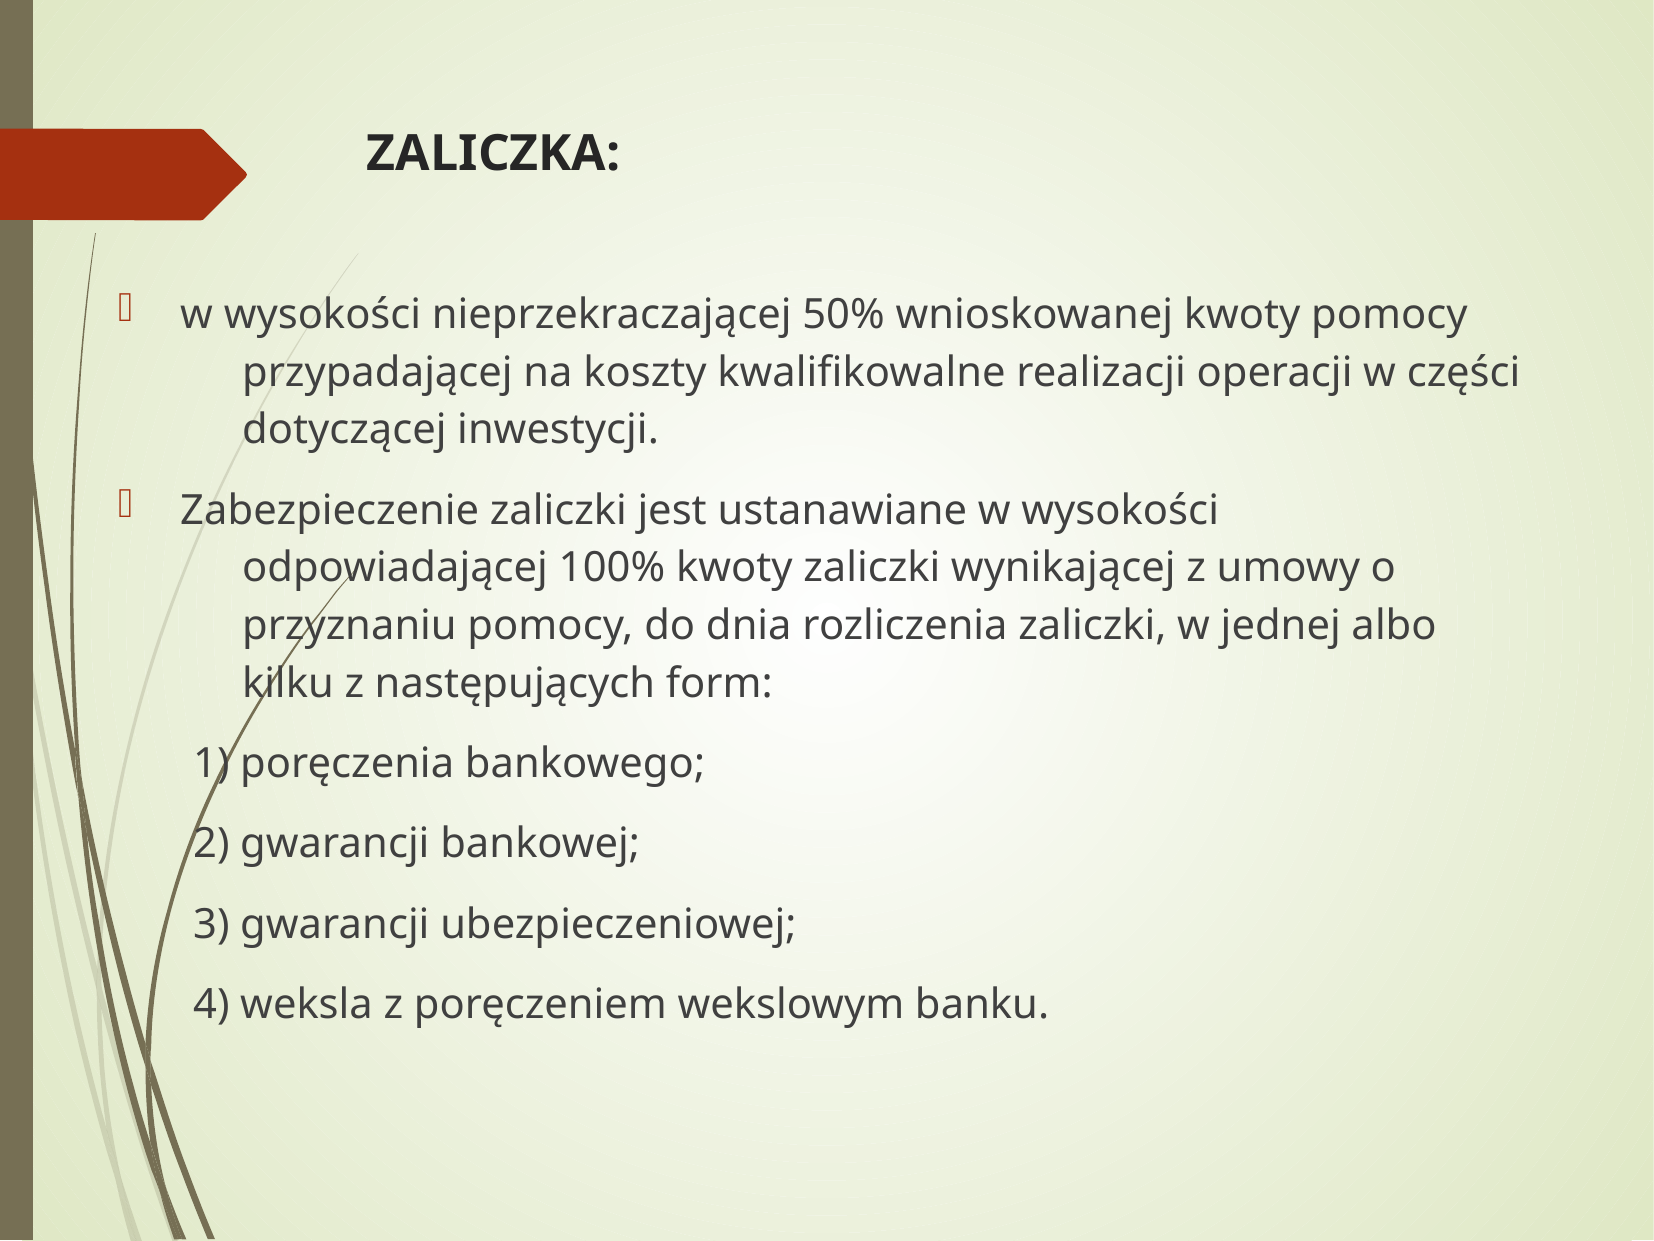

# ZALICZKA:
w wysokości nieprzekraczającej 50% wnioskowanej kwoty pomocy przypadającej na koszty kwalifikowalne realizacji operacji w części dotyczącej inwestycji.
Zabezpieczenie zaliczki jest ustanawiane w wysokości odpowiadającej 100% kwoty zaliczki wynikającej z umowy o przyznaniu pomocy, do dnia rozliczenia zaliczki, w jednej albo kilku z następujących form:
	1) poręczenia bankowego;
	2) gwarancji bankowej;
	3) gwarancji ubezpieczeniowej;
	4) weksla z poręczeniem wekslowym banku.